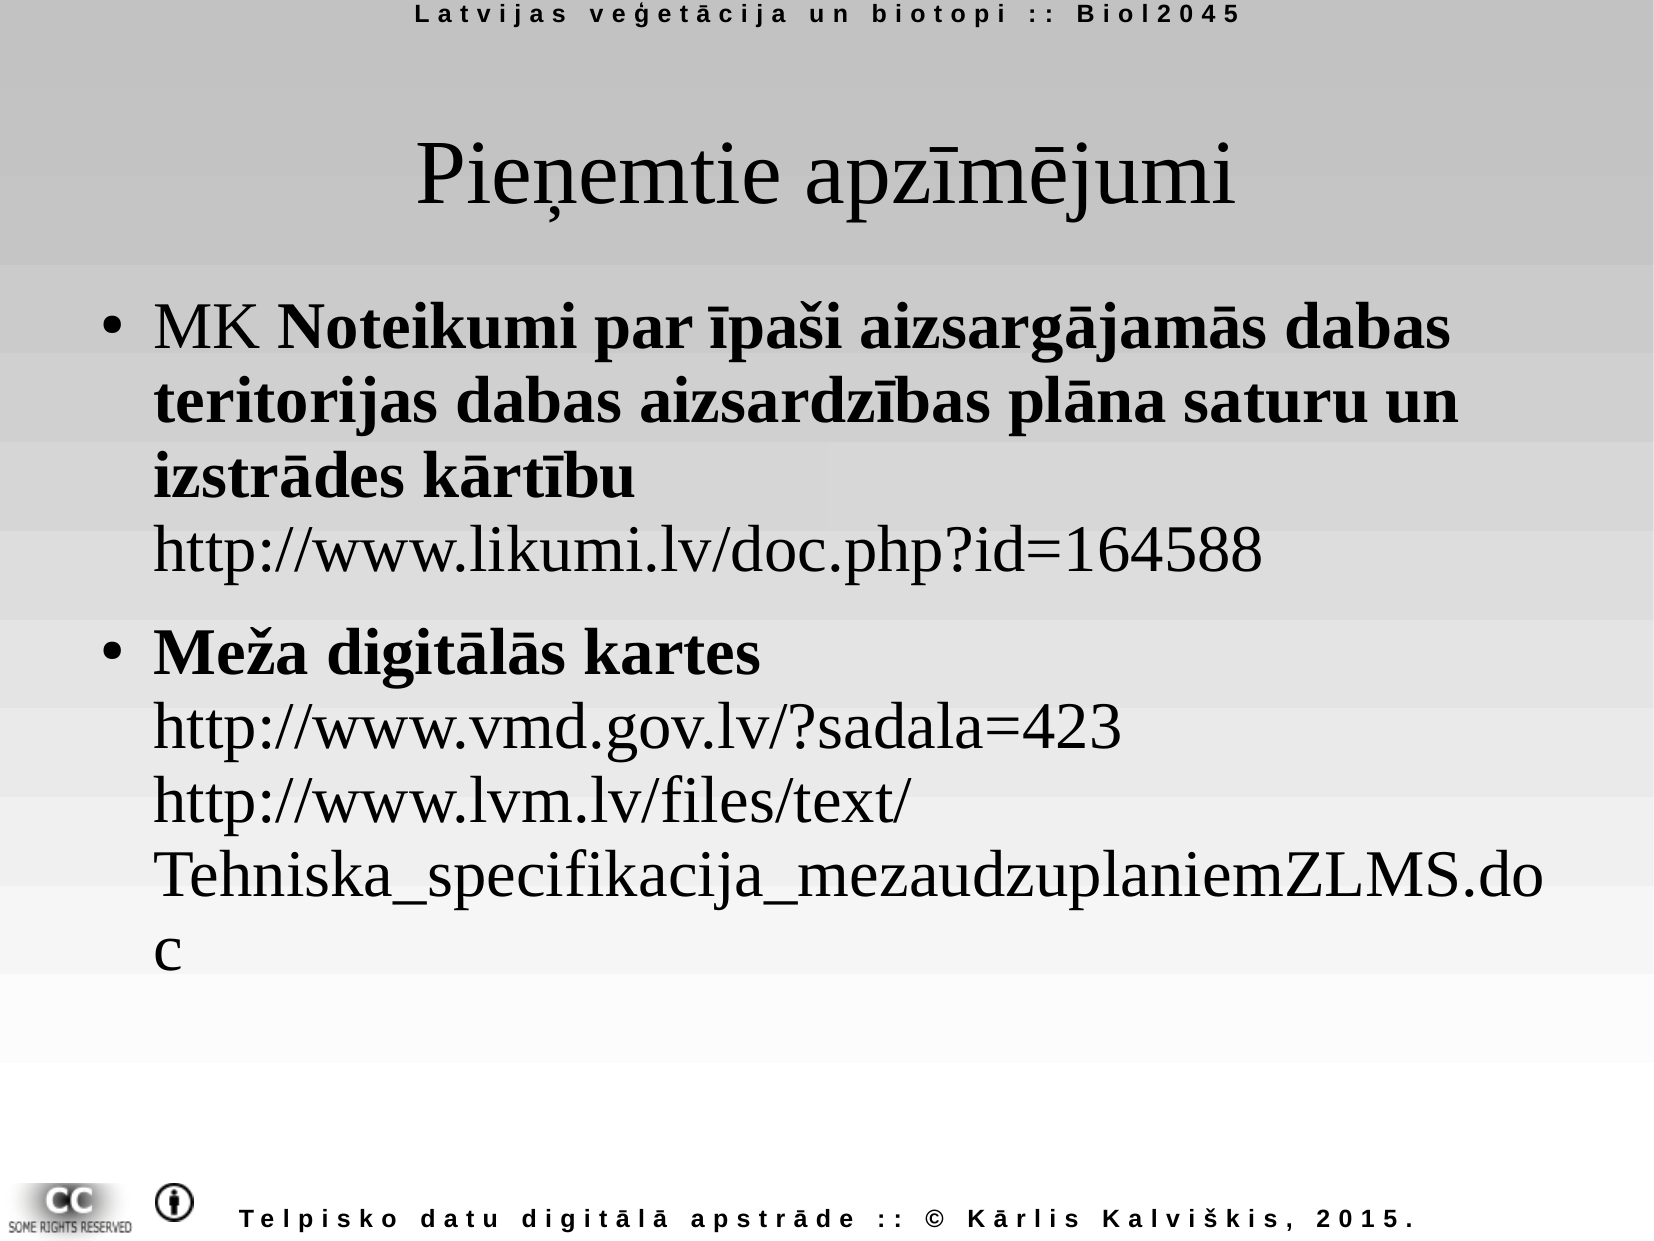

# Pieņemtie apzīmējumi
MK Noteikumi par īpaši aizsargājamās dabas teritorijas dabas aizsardzības plāna saturu un izstrādes kārtību
http://www.likumi.lv/doc.php?id=164588
Meža digitālās kartes
http://www.vmd.gov.lv/?sadala=423
http://www.lvm.lv/files/text/Tehniska_specifikacija_mezaudzuplaniemZLMS.doc